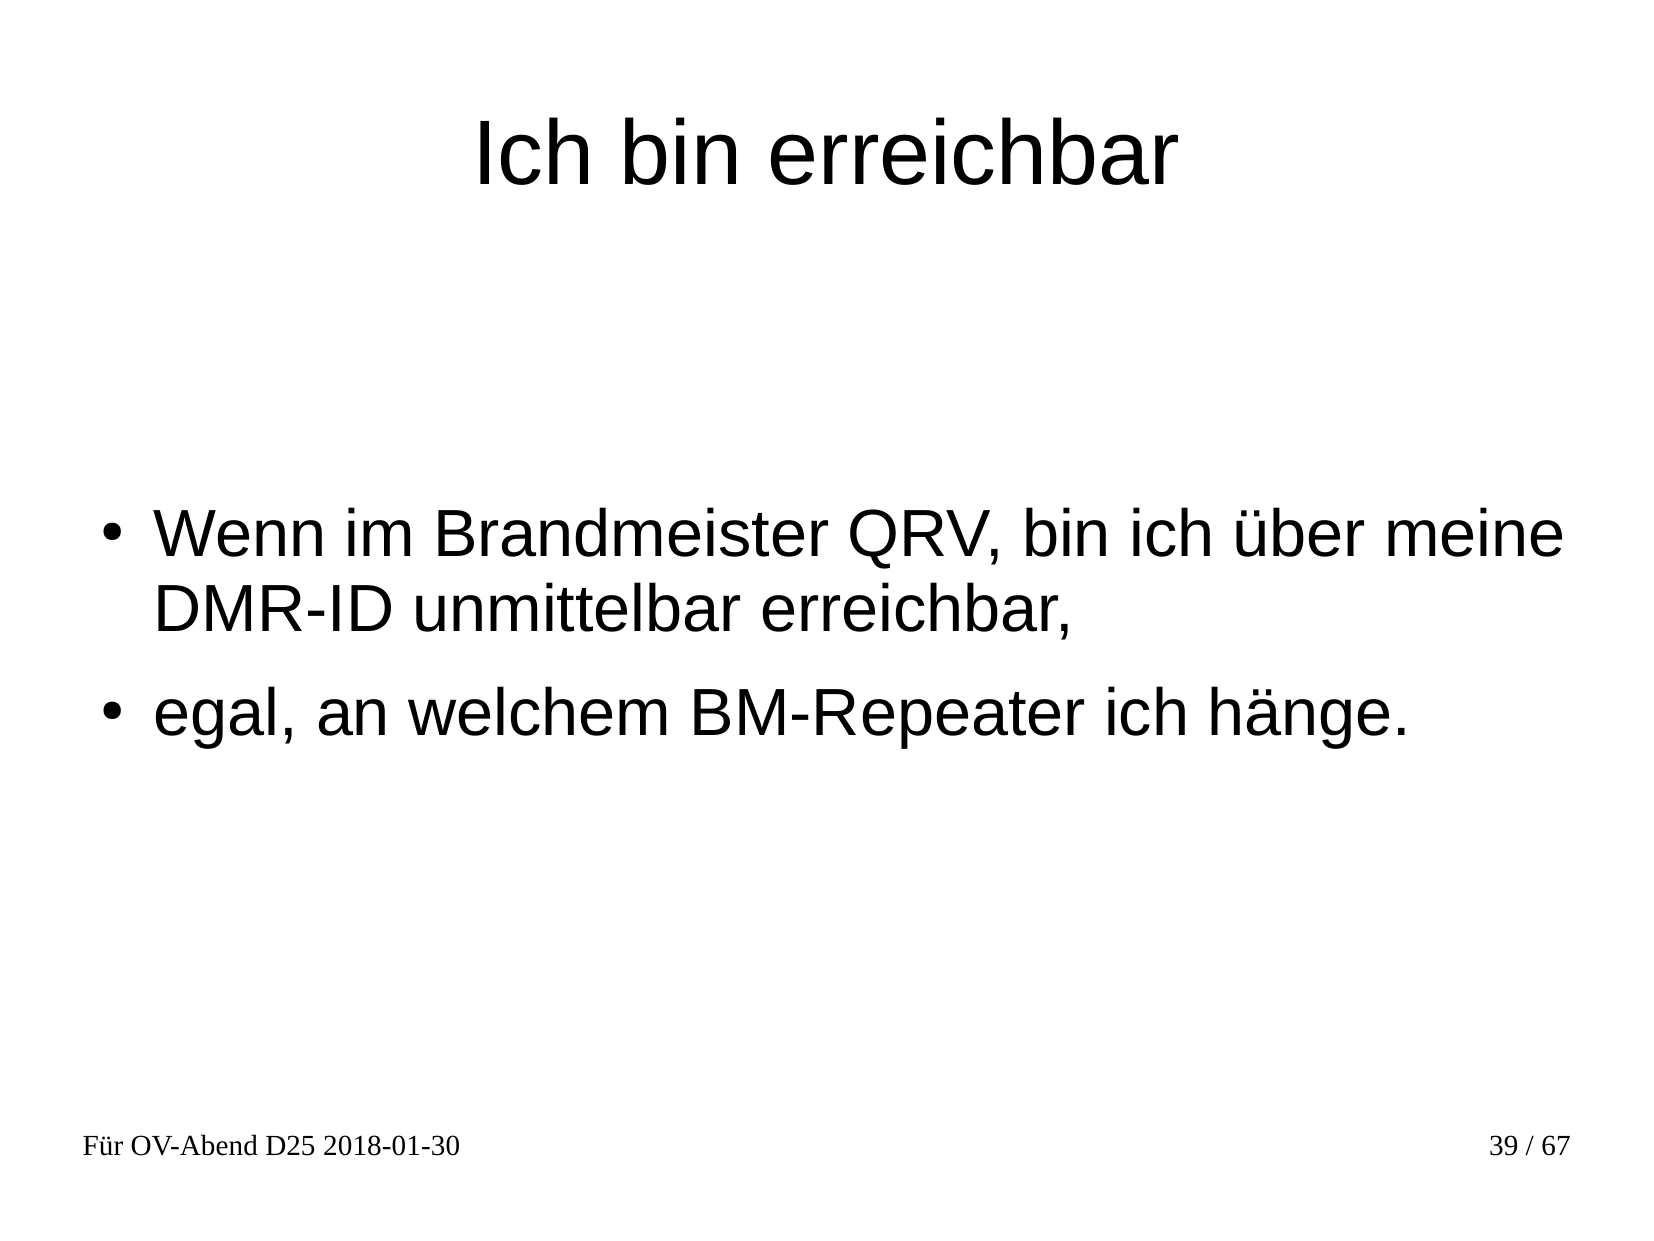

# Ich bin erreichbar
Wenn im Brandmeister QRV, bin ich über meine DMR-ID unmittelbar erreichbar,
egal, an welchem BM-Repeater ich hänge.
39